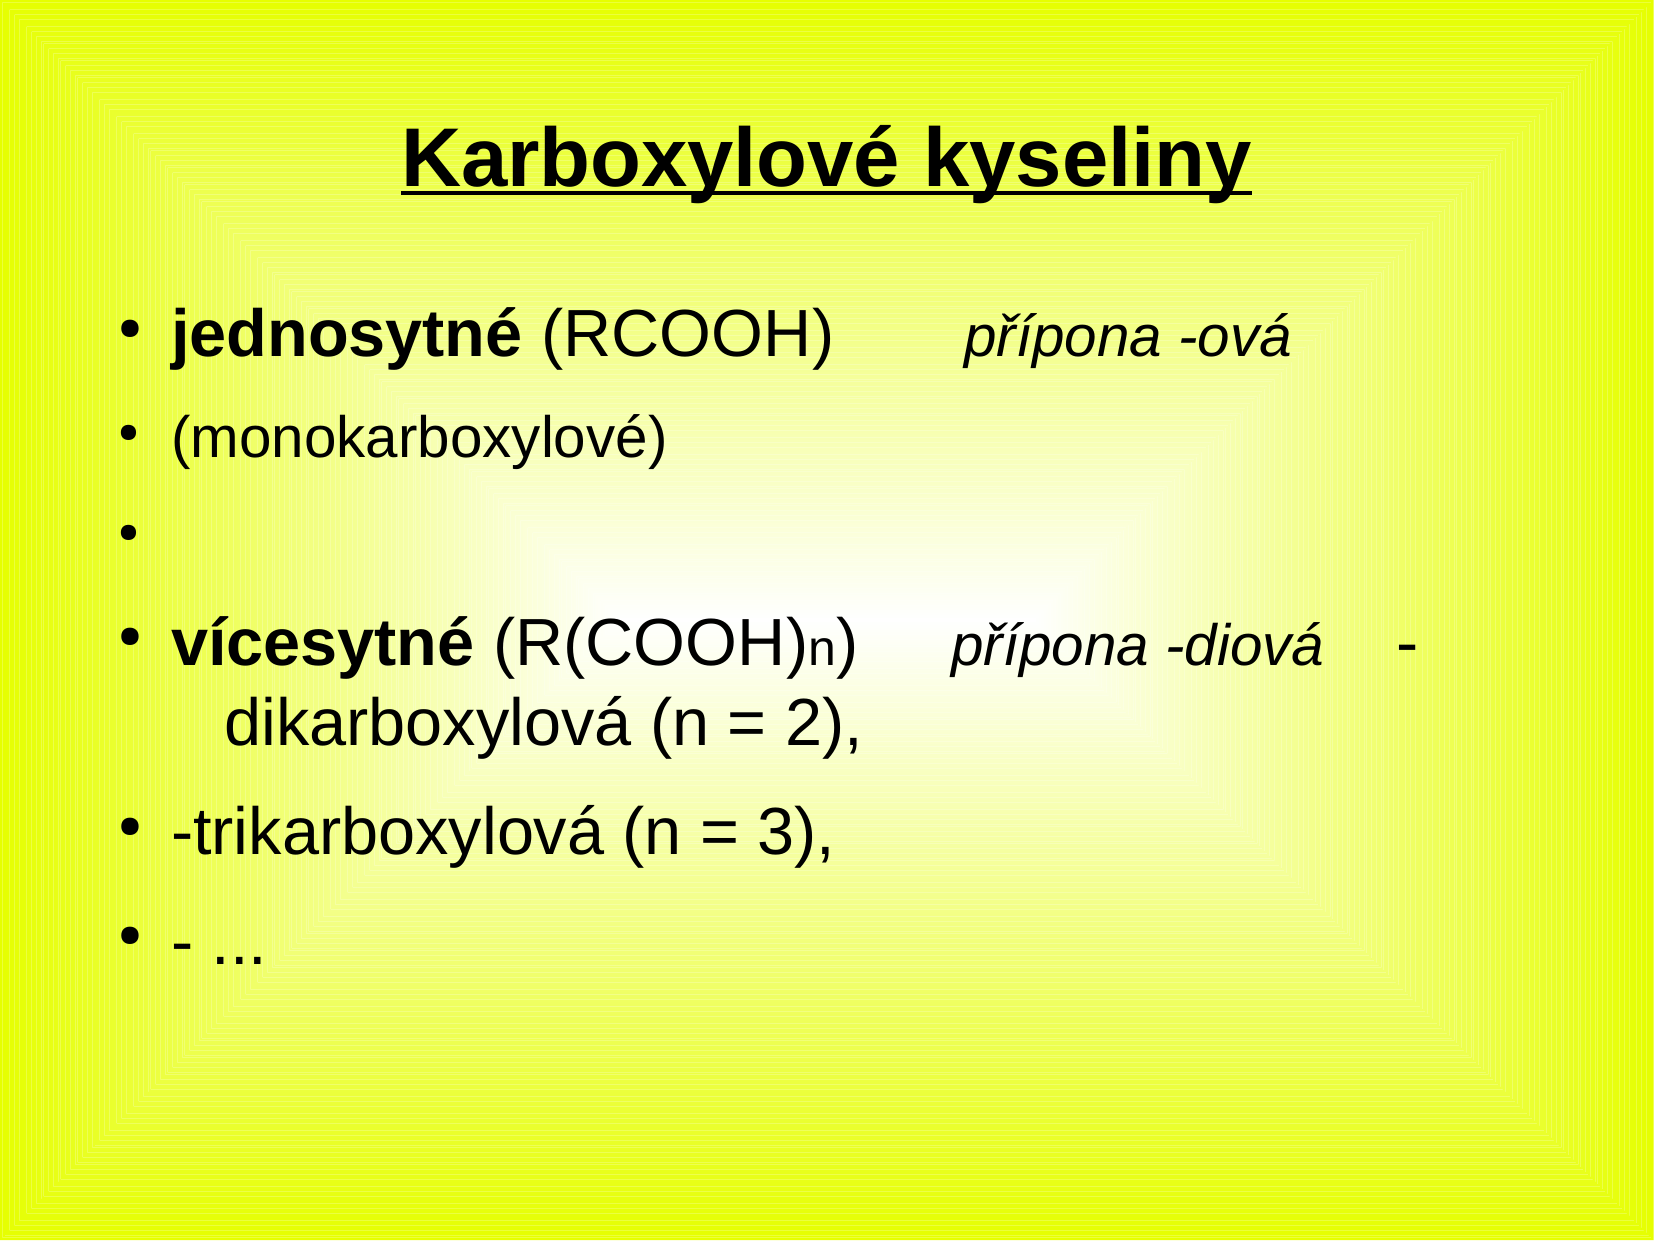

# Karboxylové kyseliny
jednosytné (RCOOH) přípona -ová
(monokarboxylové)
vícesytné (R(COOH)n) přípona -diová -dikarboxylová (n = 2),
-trikarboxylová (n = 3),
- ...